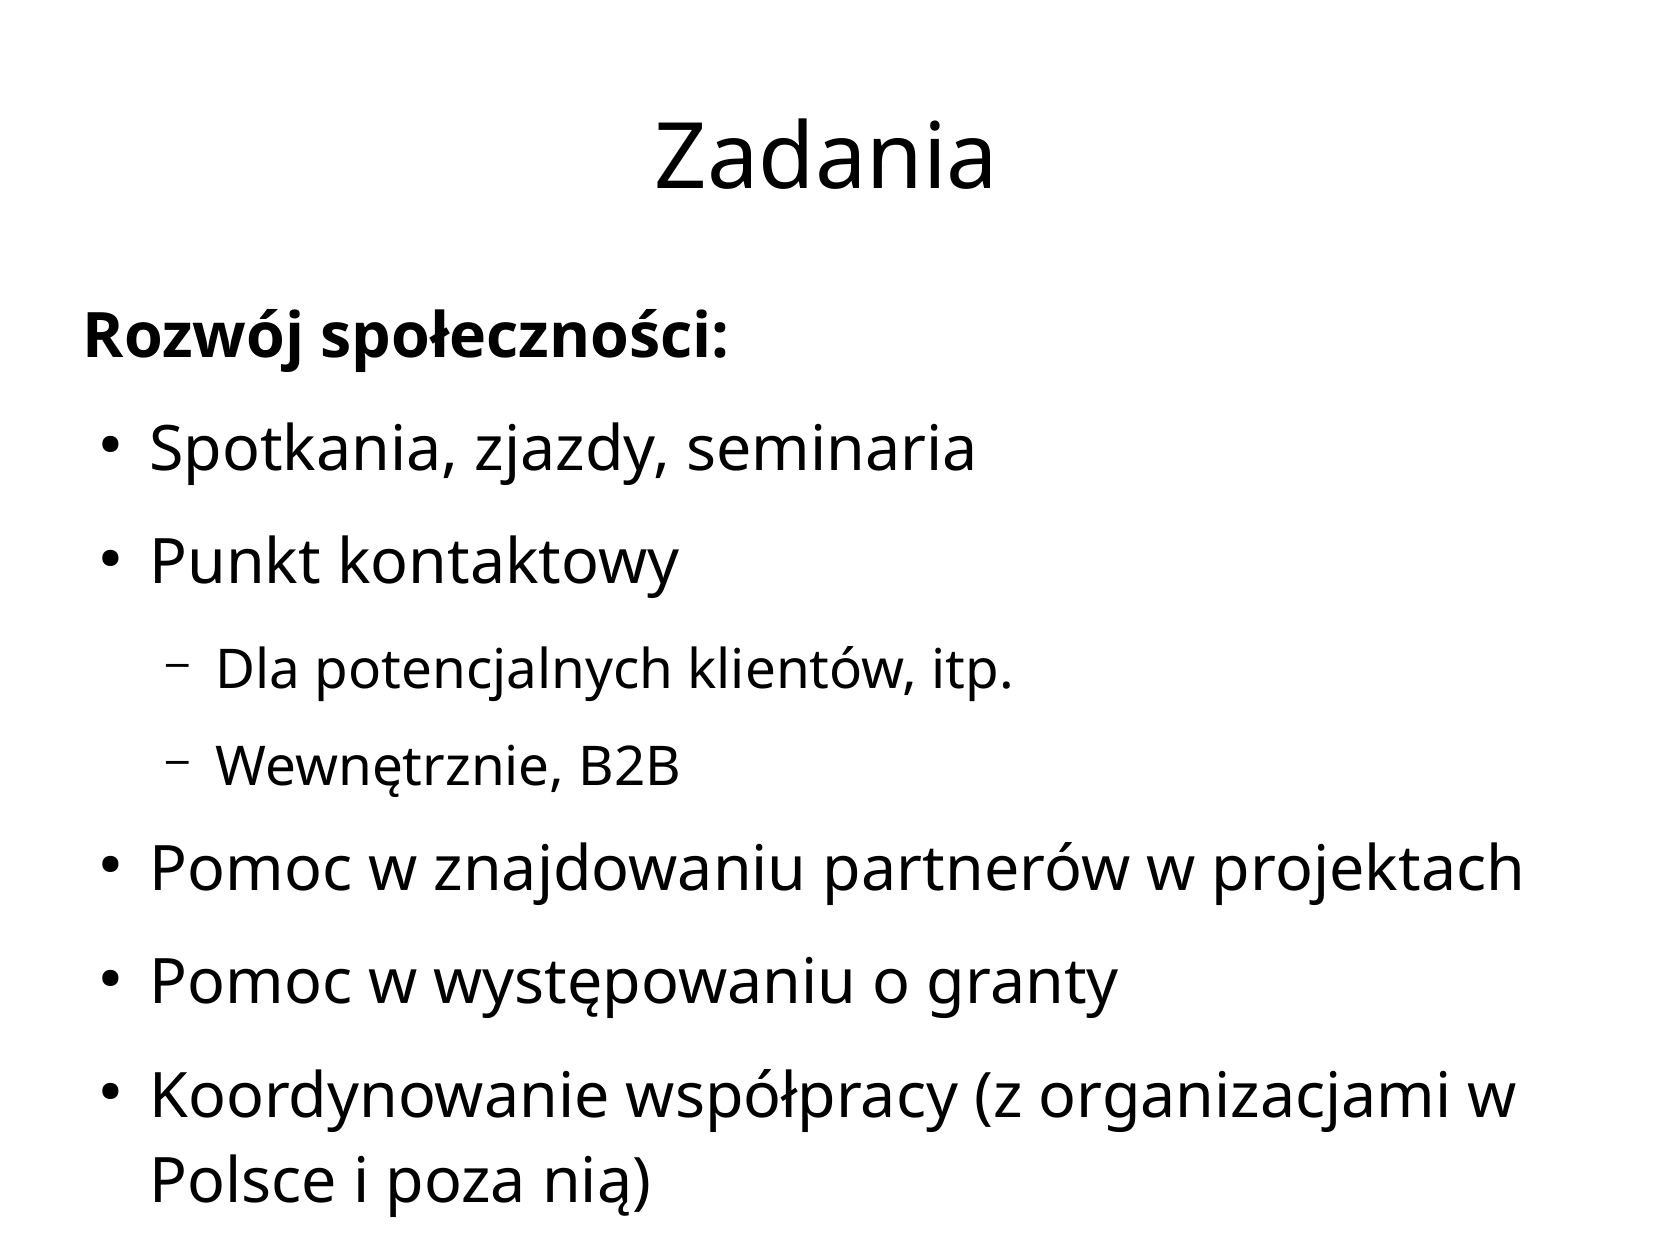

# Zadania
Rozwój społeczności:
Spotkania, zjazdy, seminaria
Punkt kontaktowy
Dla potencjalnych klientów, itp.
Wewnętrznie, B2B
Pomoc w znajdowaniu partnerów w projektach
Pomoc w występowaniu o granty
Koordynowanie współpracy (z organizacjami w Polsce i poza nią)